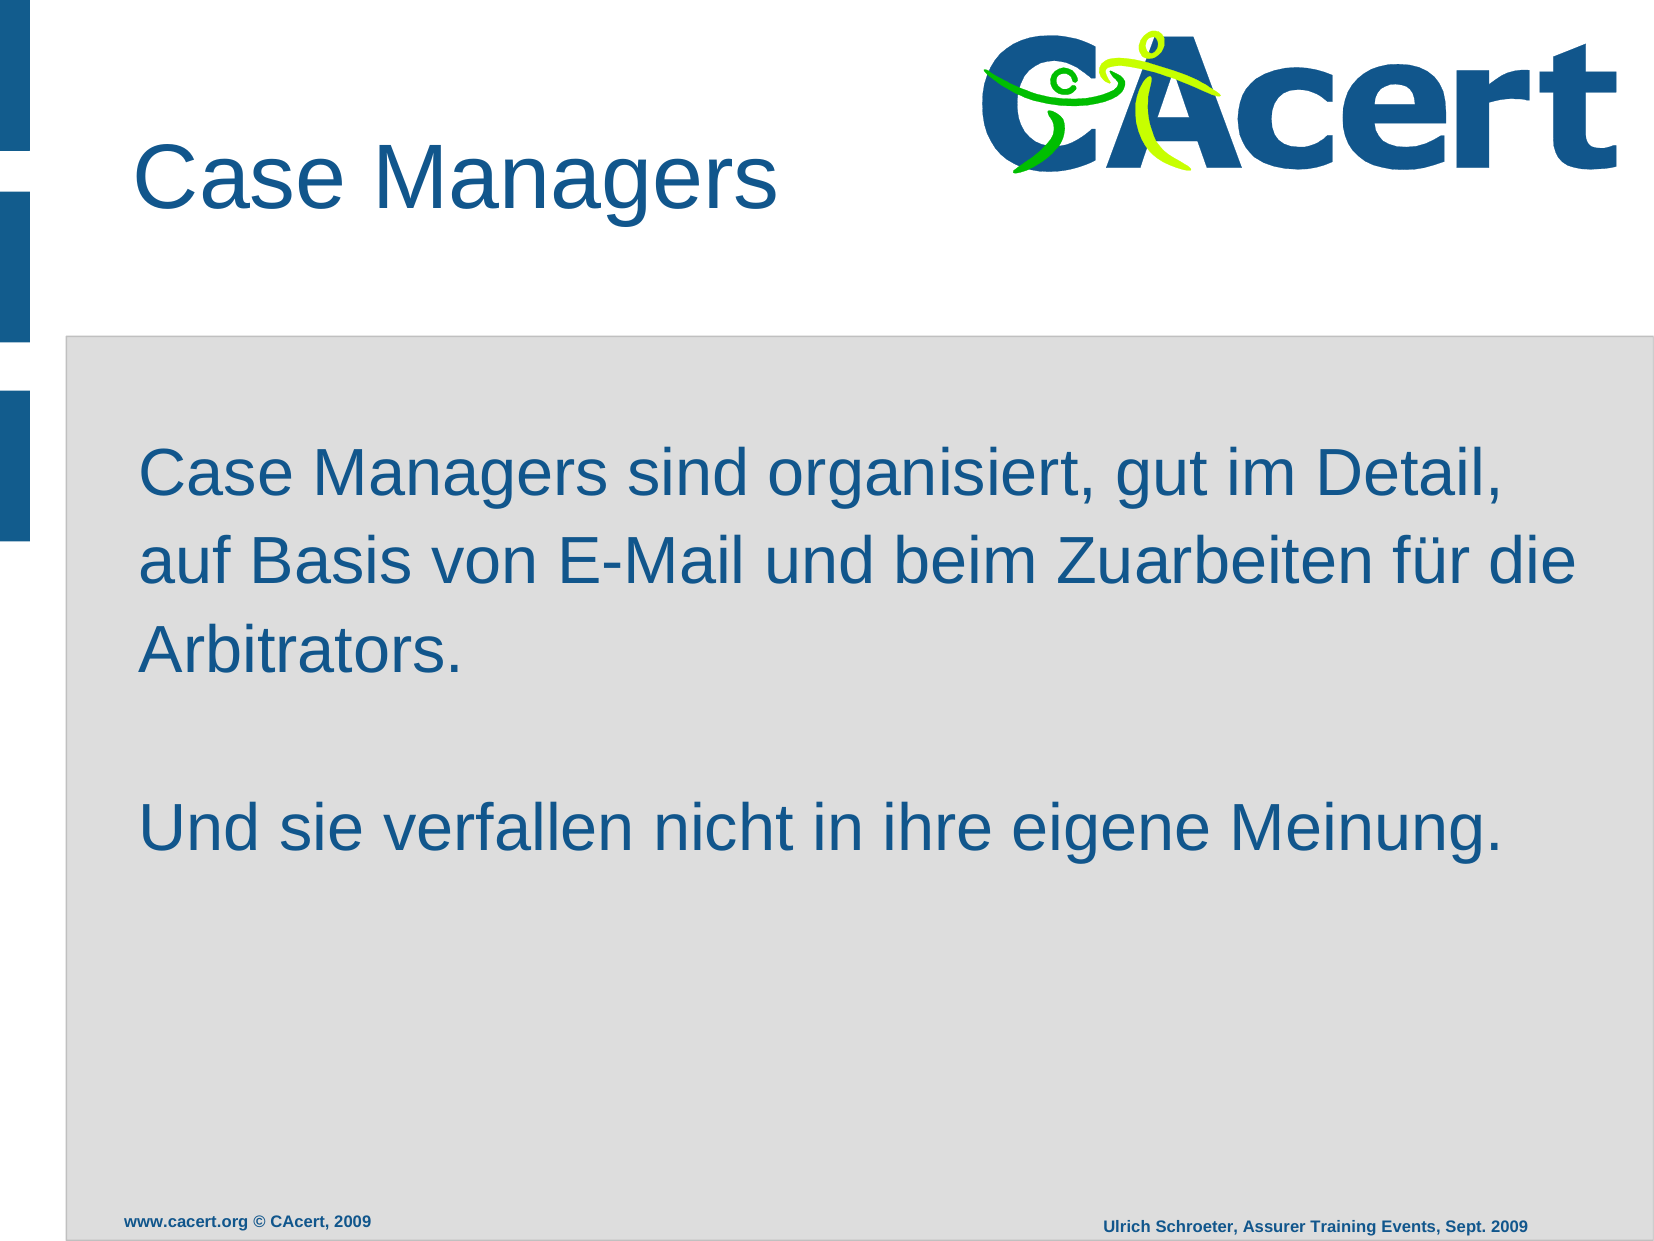

Case Managers
Case Managers sind organisiert, gut im Detail,
auf Basis von E-Mail und beim Zuarbeiten für die
Arbitrators.
Und sie verfallen nicht in ihre eigene Meinung.